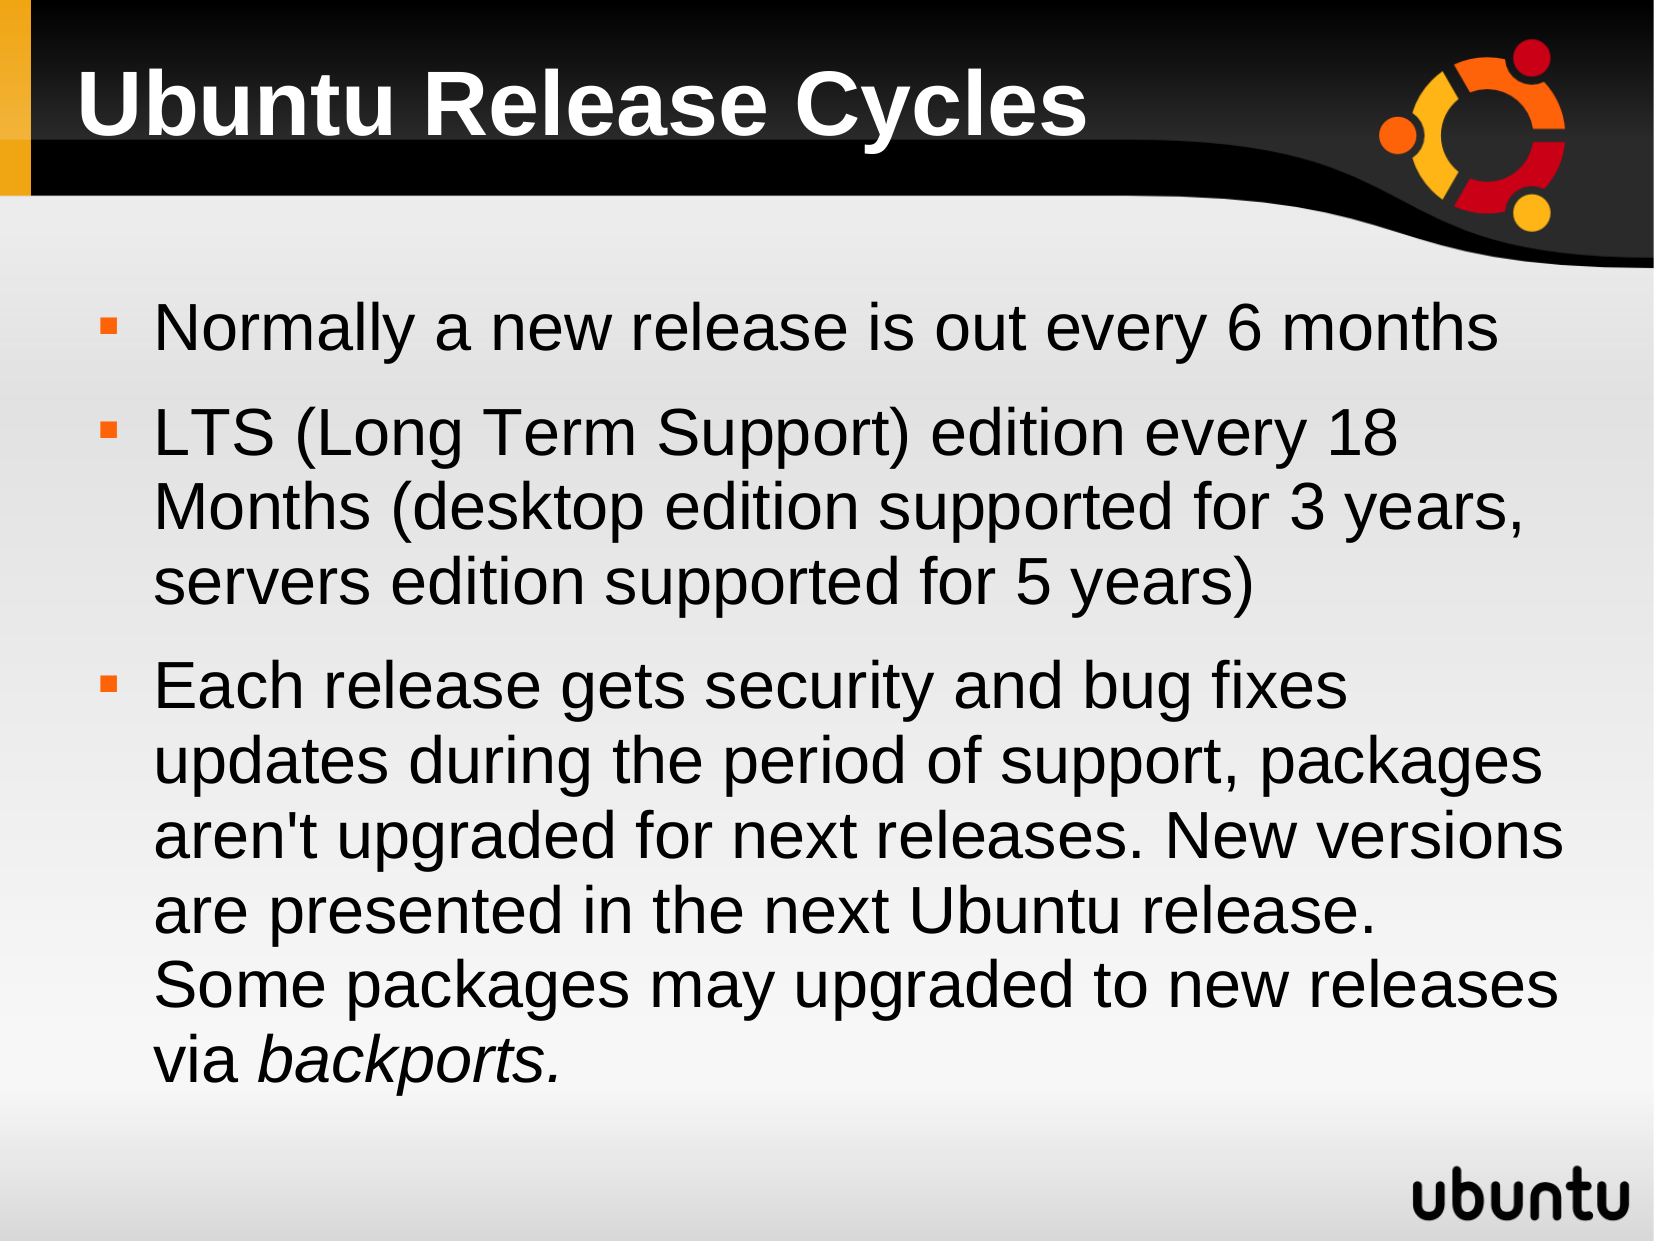

# Ubuntu Release Cycles
Normally a new release is out every 6 months
LTS (Long Term Support) edition every 18 Months (desktop edition supported for 3 years, servers edition supported for 5 years)
Each release gets security and bug fixes updates during the period of support, packages aren't upgraded for next releases. New versions are presented in the next Ubuntu release. Some packages may upgraded to new releases via backports.